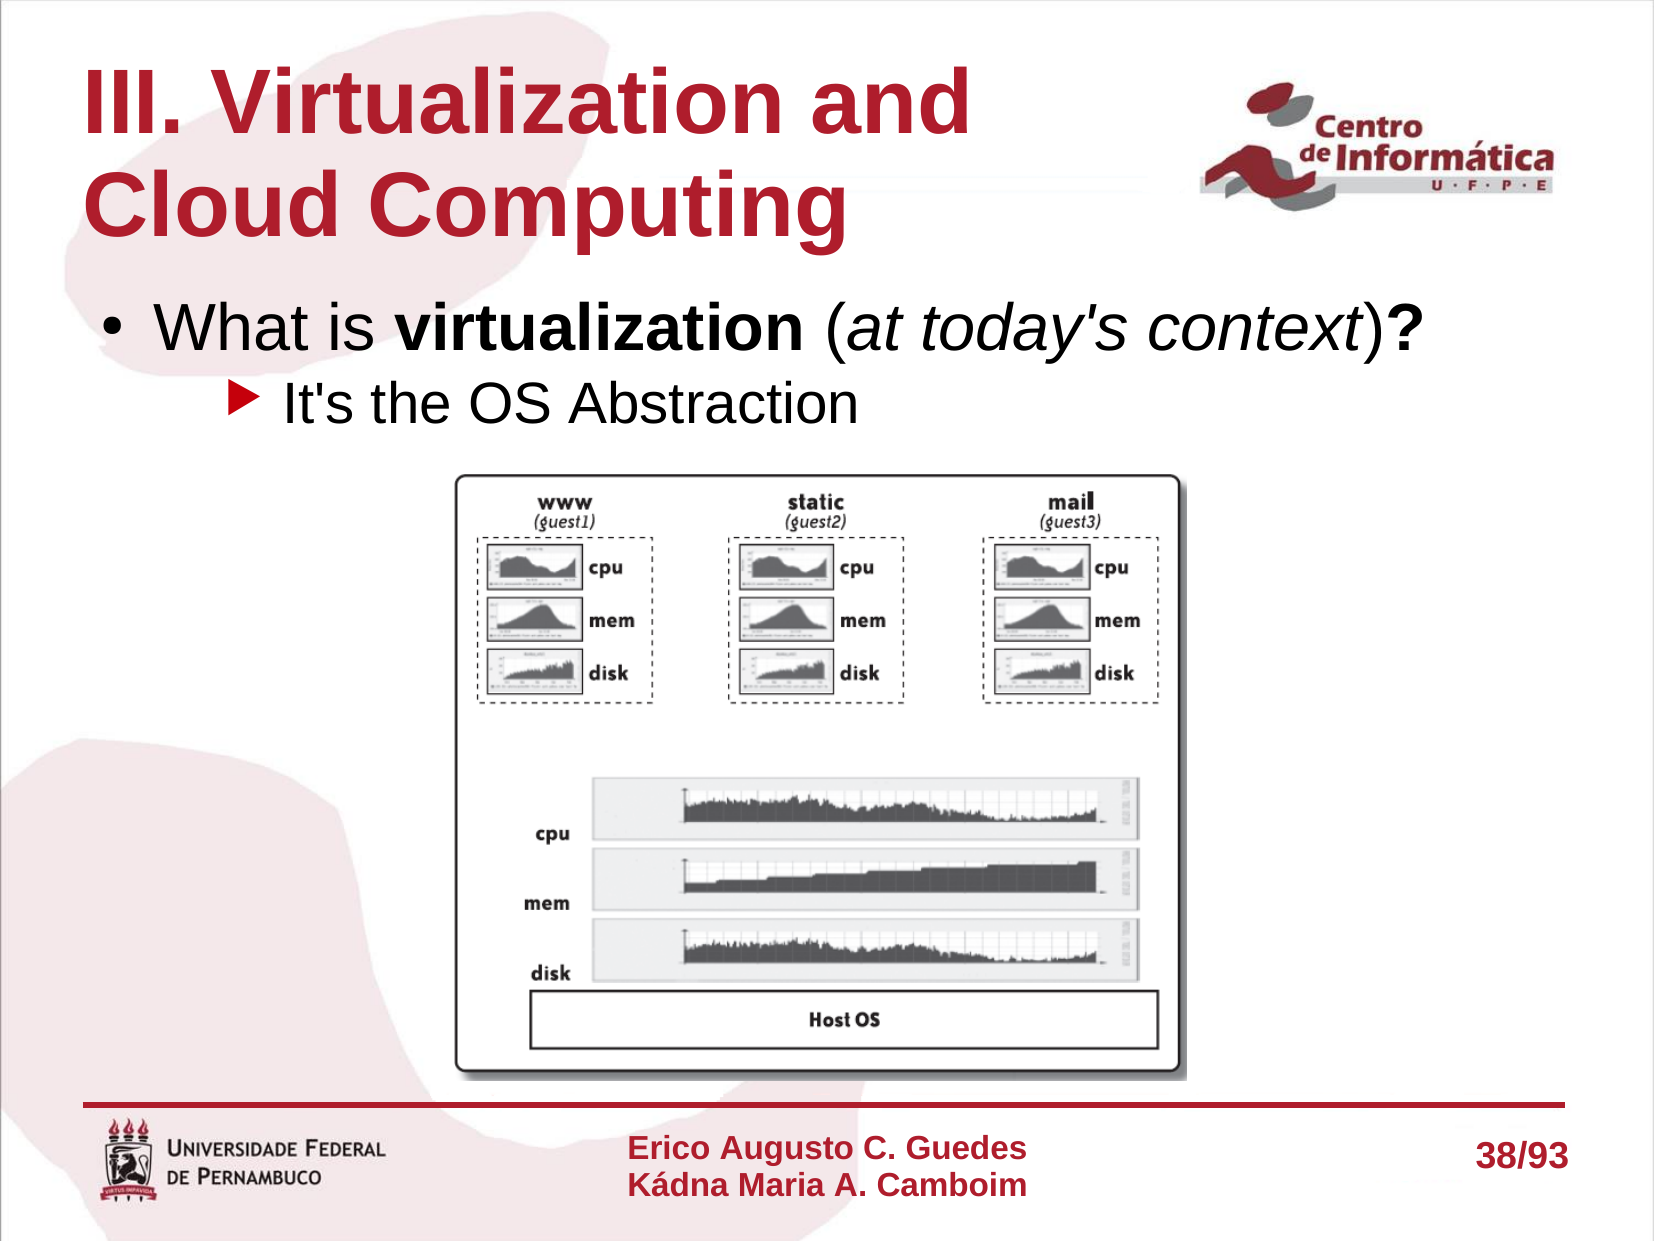

# III. Virtualization and Cloud Computing
What is virtualization (at today's context)?
 It's the OS Abstraction